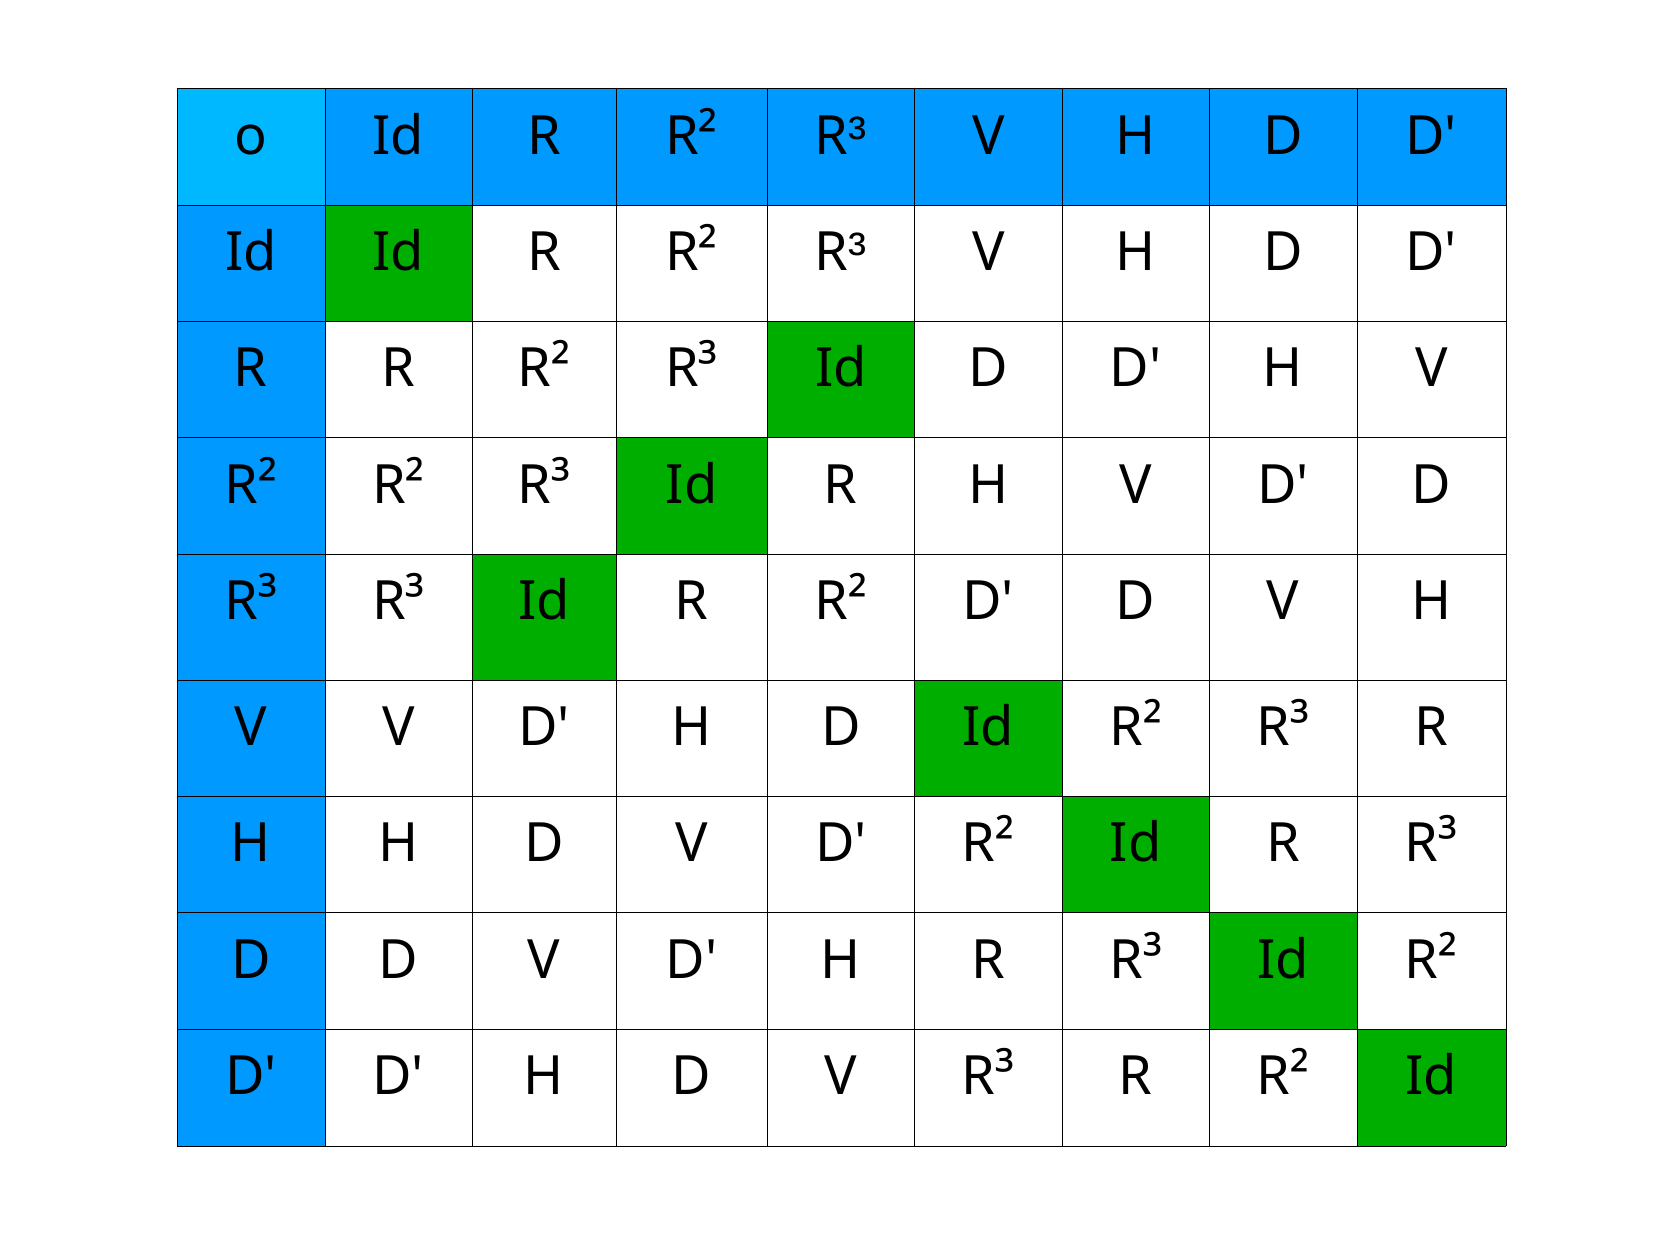

| o | Id | R | R² | R³ | V | H | D | D' |
| --- | --- | --- | --- | --- | --- | --- | --- | --- |
| Id | Id | R | R² | R³ | V | H | D | D' |
| R | R | R² | R³ | Id | D | D' | H | V |
| R² | R² | R³ | Id | R | H | V | D' | D |
| R³ | R³ | Id | R | R² | D' | D | V | H |
| V | V | D' | H | D | Id | R² | R³ | R |
| H | H | D | V | D' | R² | Id | R | R³ |
| D | D | V | D' | H | R | R³ | Id | R² |
| D' | D' | H | D | V | R³ | R | R² | Id |